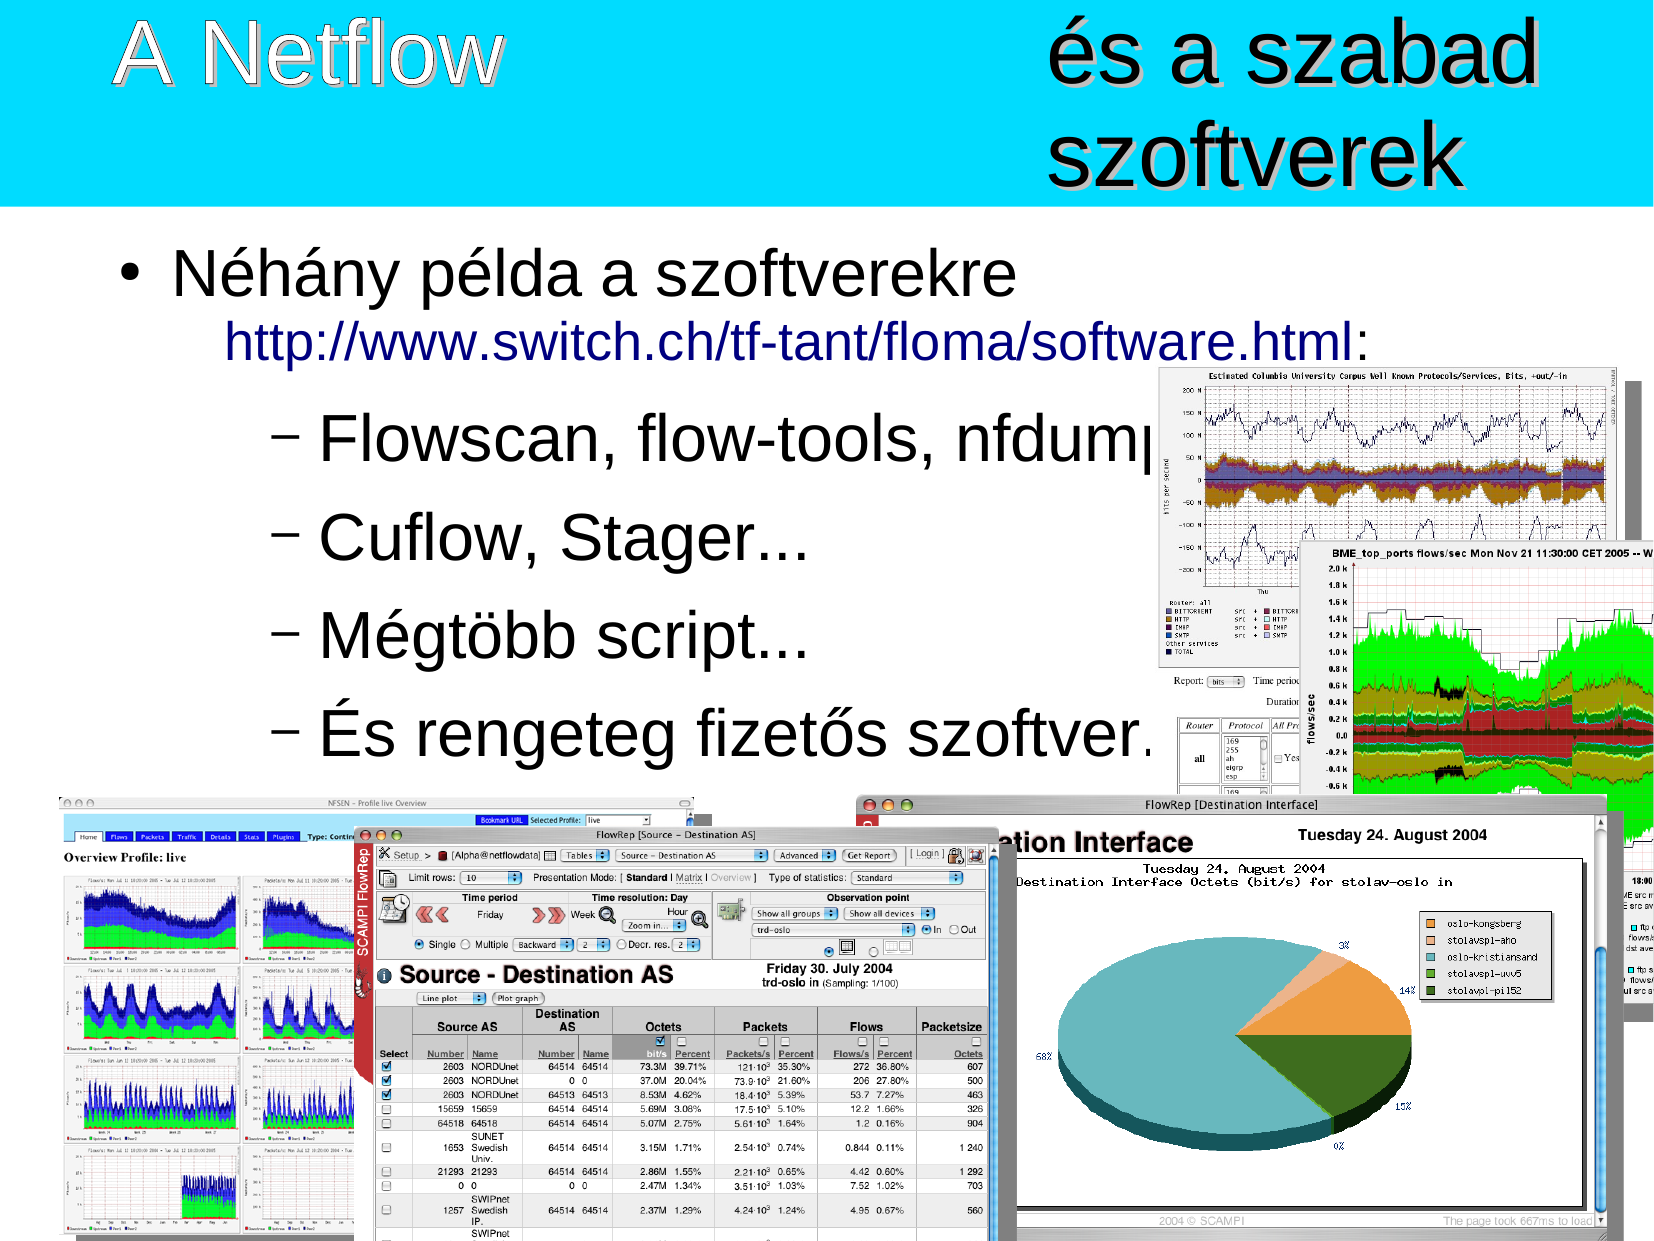

# A Netflow	és a szabad				szoftverek
Néhány példa a szoftverekre http://www.switch.ch/tf-tant/floma/software.html:
Flowscan, flow-tools, nfdump...
Cuflow, Stager...
Mégtöbb script...
És rengeteg fizetős szoftver...